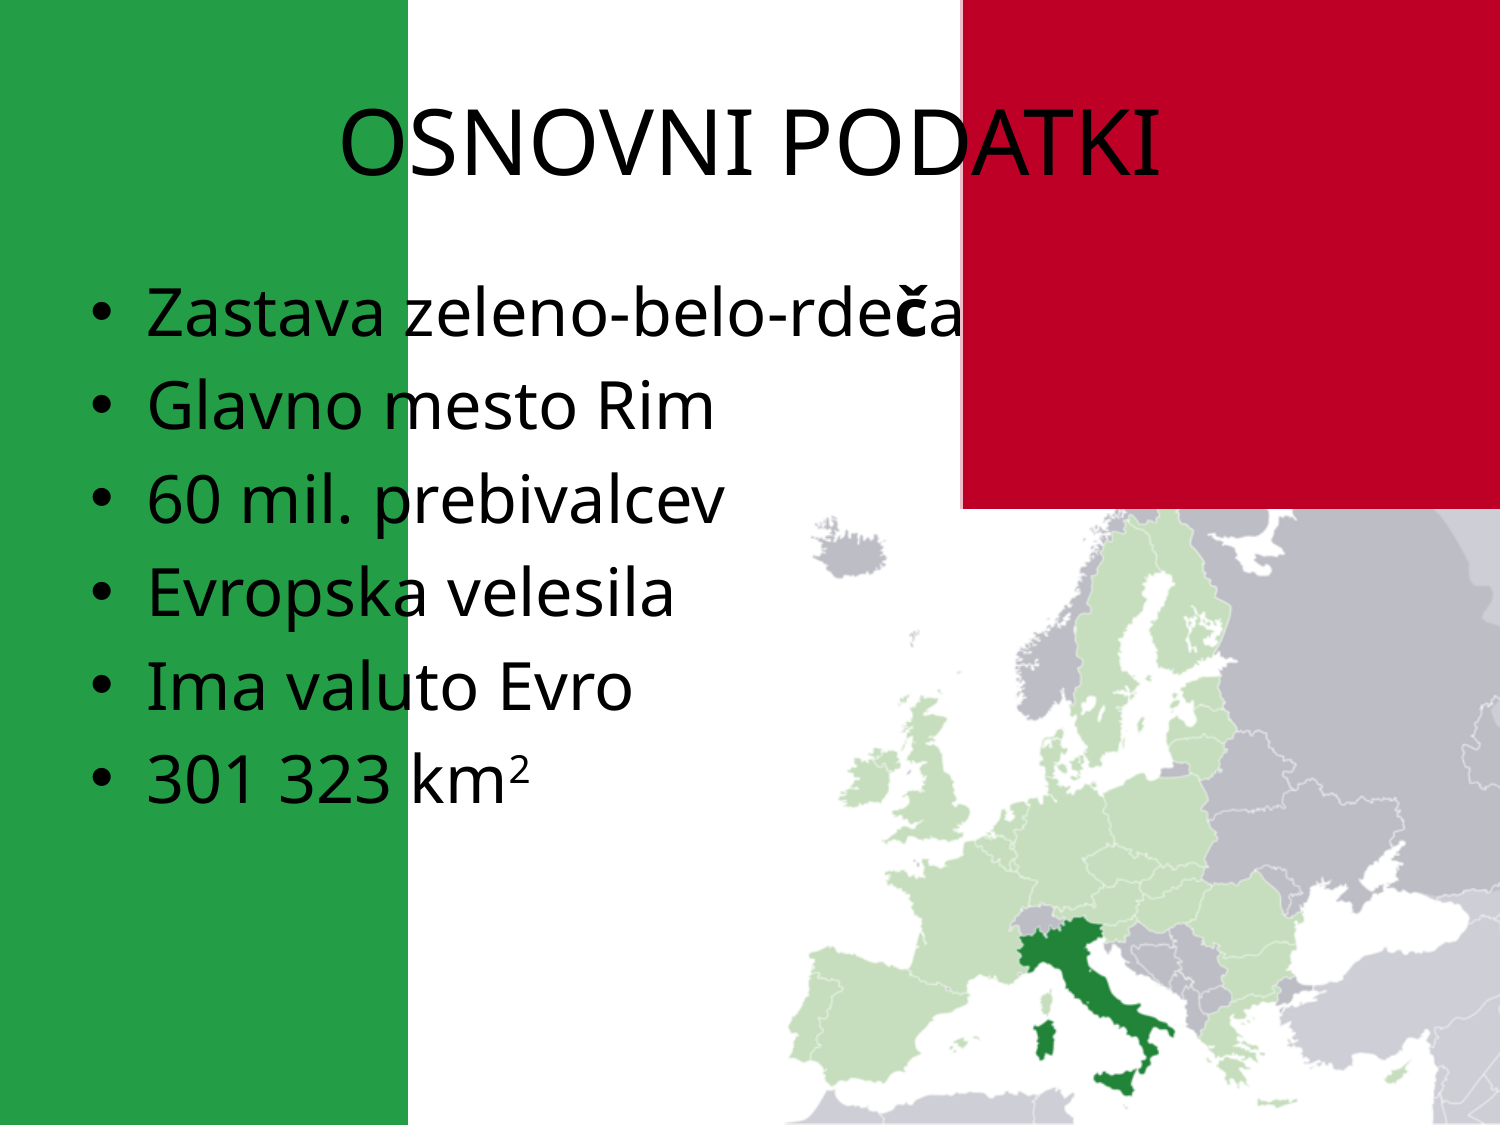

# OSNOVNI PODATKI
Zastava zeleno-belo-rdeča
Glavno mesto Rim
60 mil. prebivalcev
Evropska velesila
Ima valuto Evro
301 323 km2